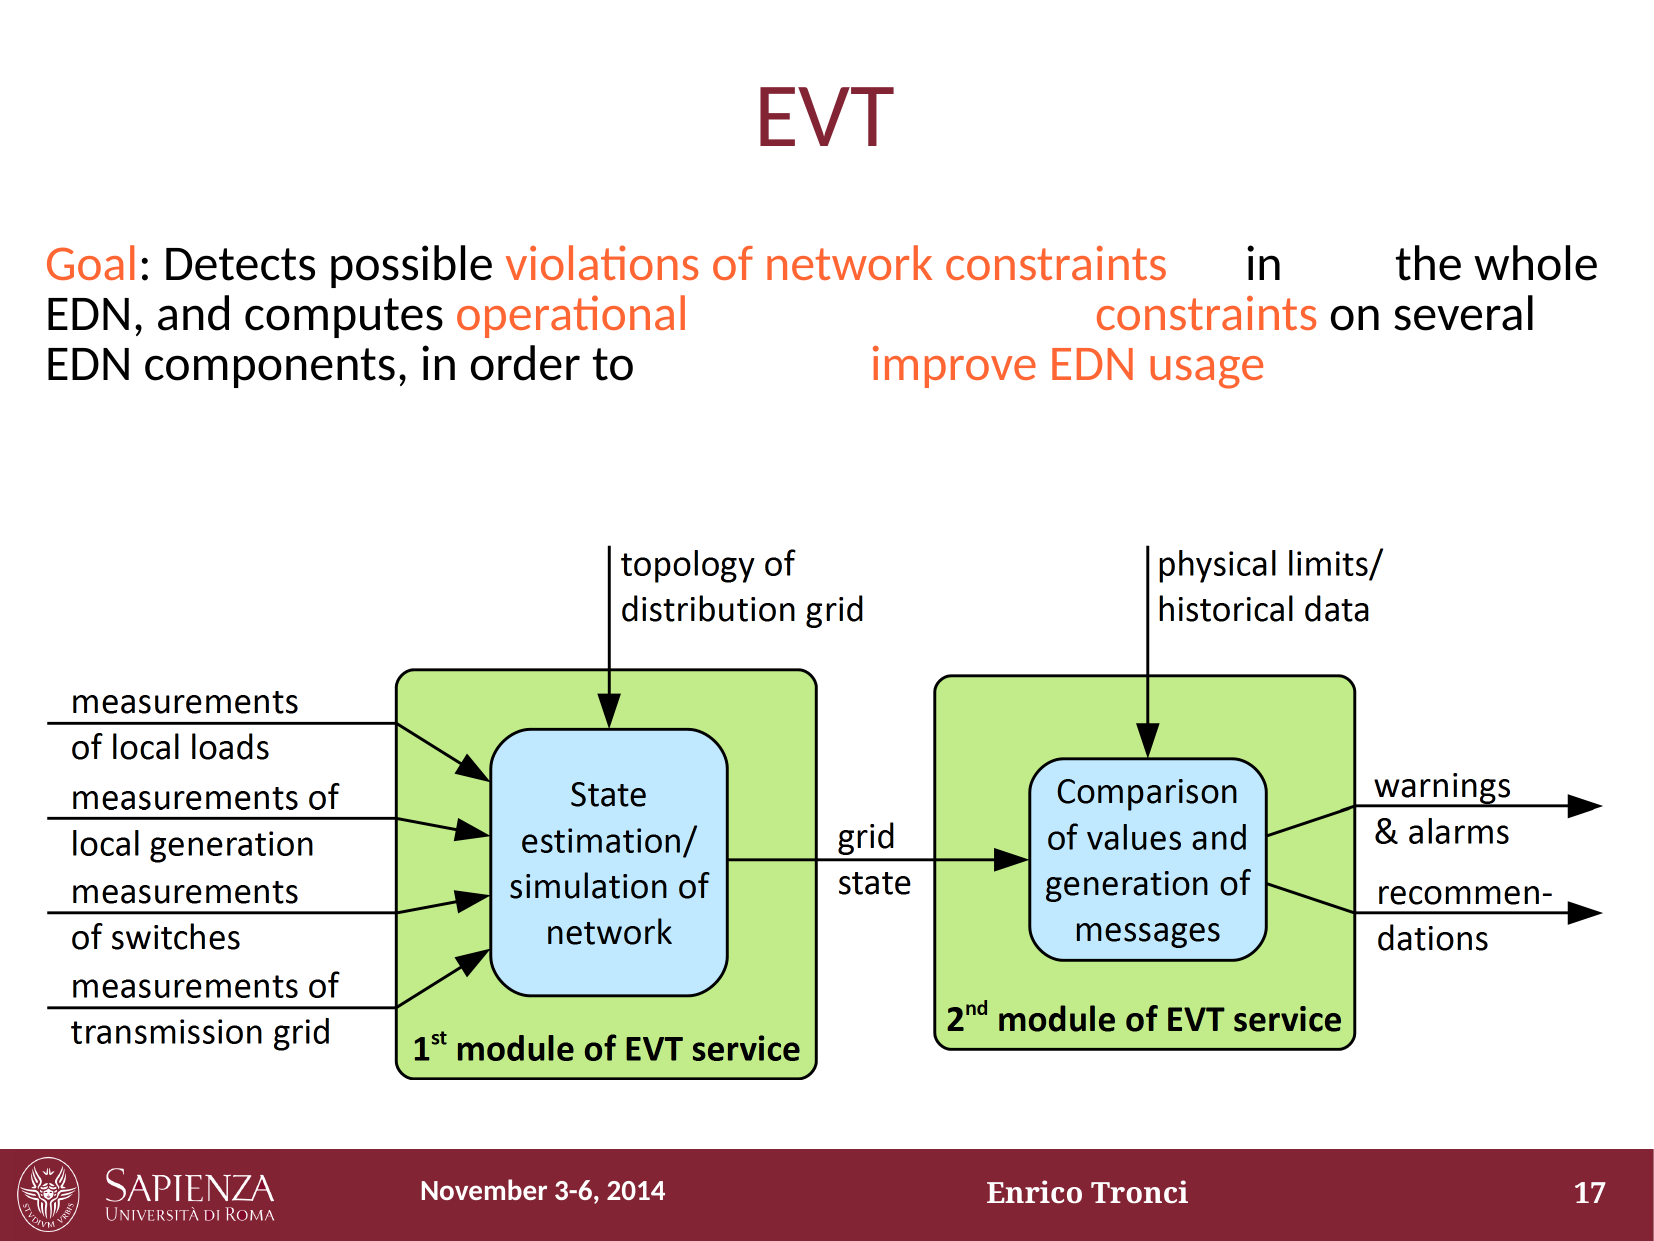

# EVT
Goal: Detects possible violations of network constraints		in 		the whole EDN, and computes operational 						constraints on several EDN components, in order to 			improve EDN usage
November 3-6, 2014
Enrico Tronci
17